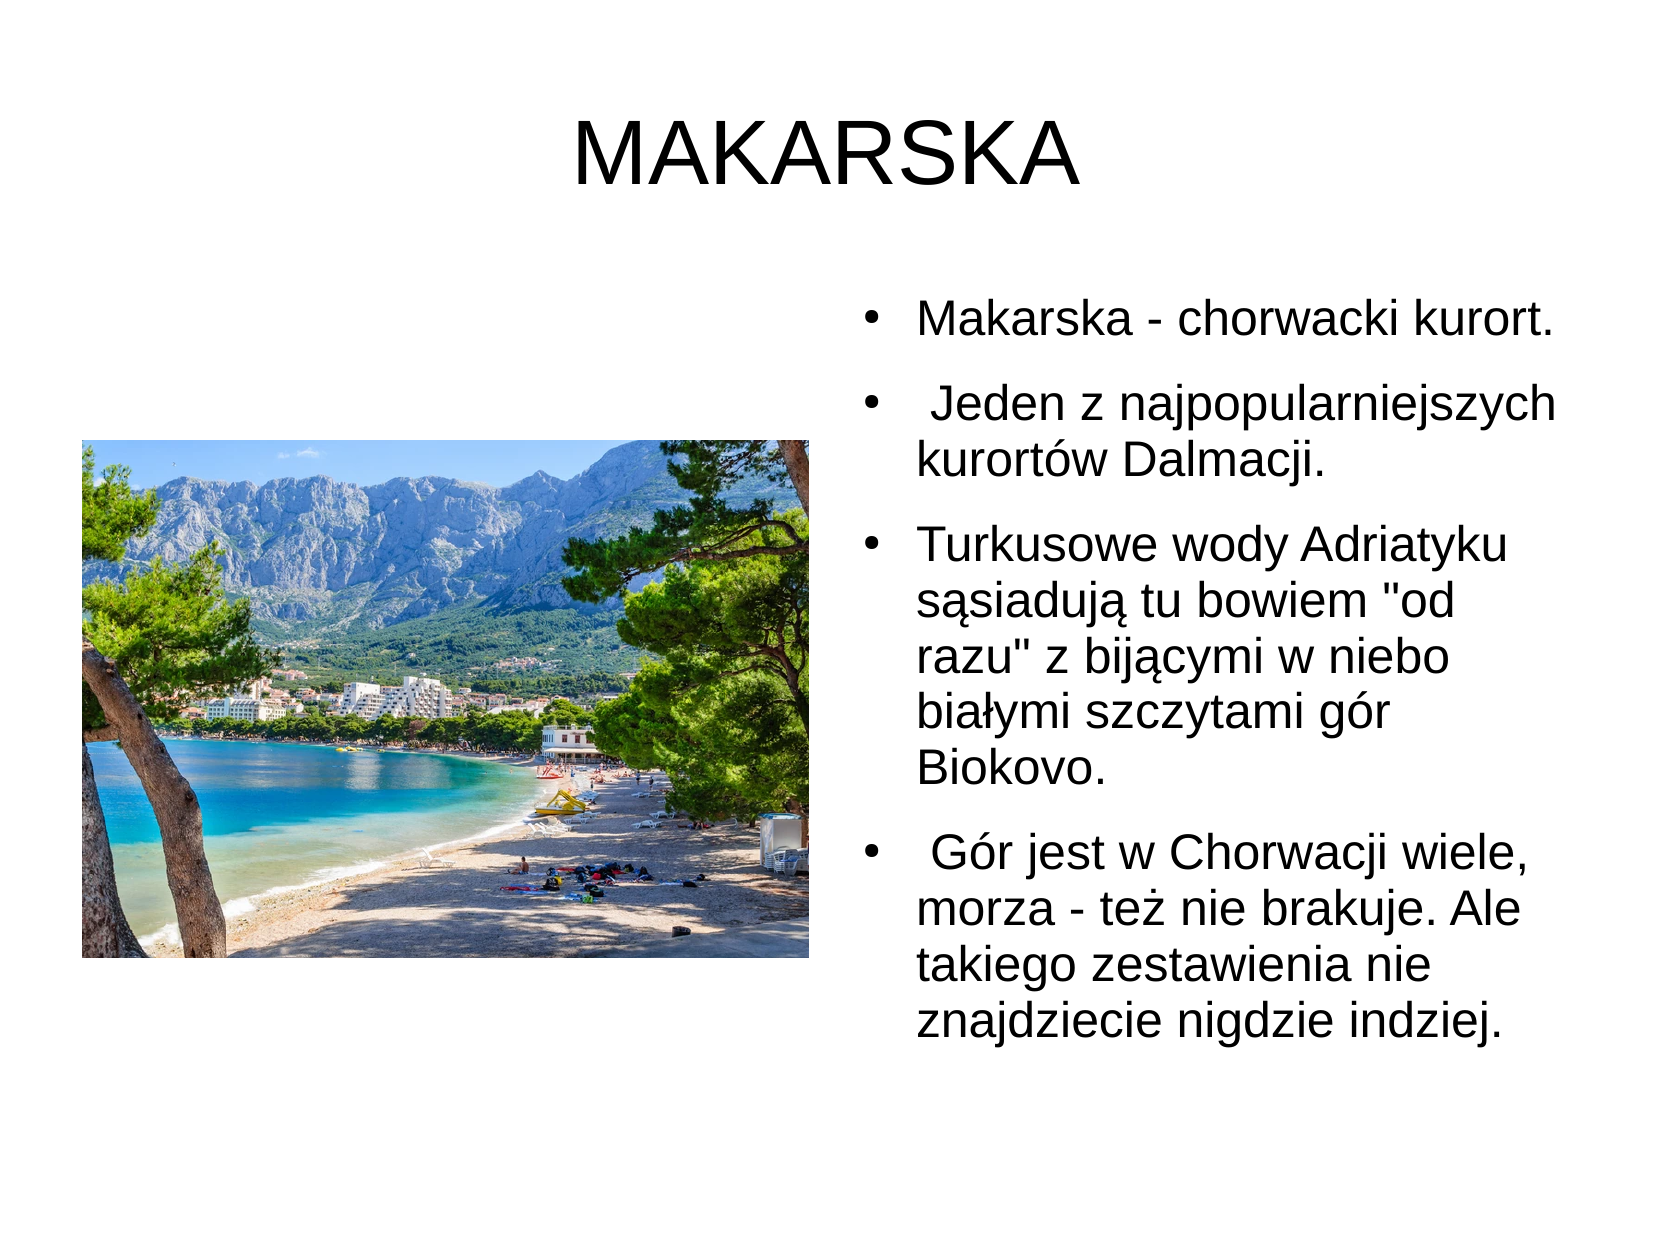

# MAKARSKA
Makarska - chorwacki kurort.
 Jeden z najpopularniejszych kurortów Dalmacji.
Turkusowe wody Adriatyku sąsiadują tu bowiem "od razu" z bijącymi w niebo białymi szczytami gór Biokovo.
 Gór jest w Chorwacji wiele, morza - też nie brakuje. Ale takiego zestawienia nie znajdziecie nigdzie indziej.